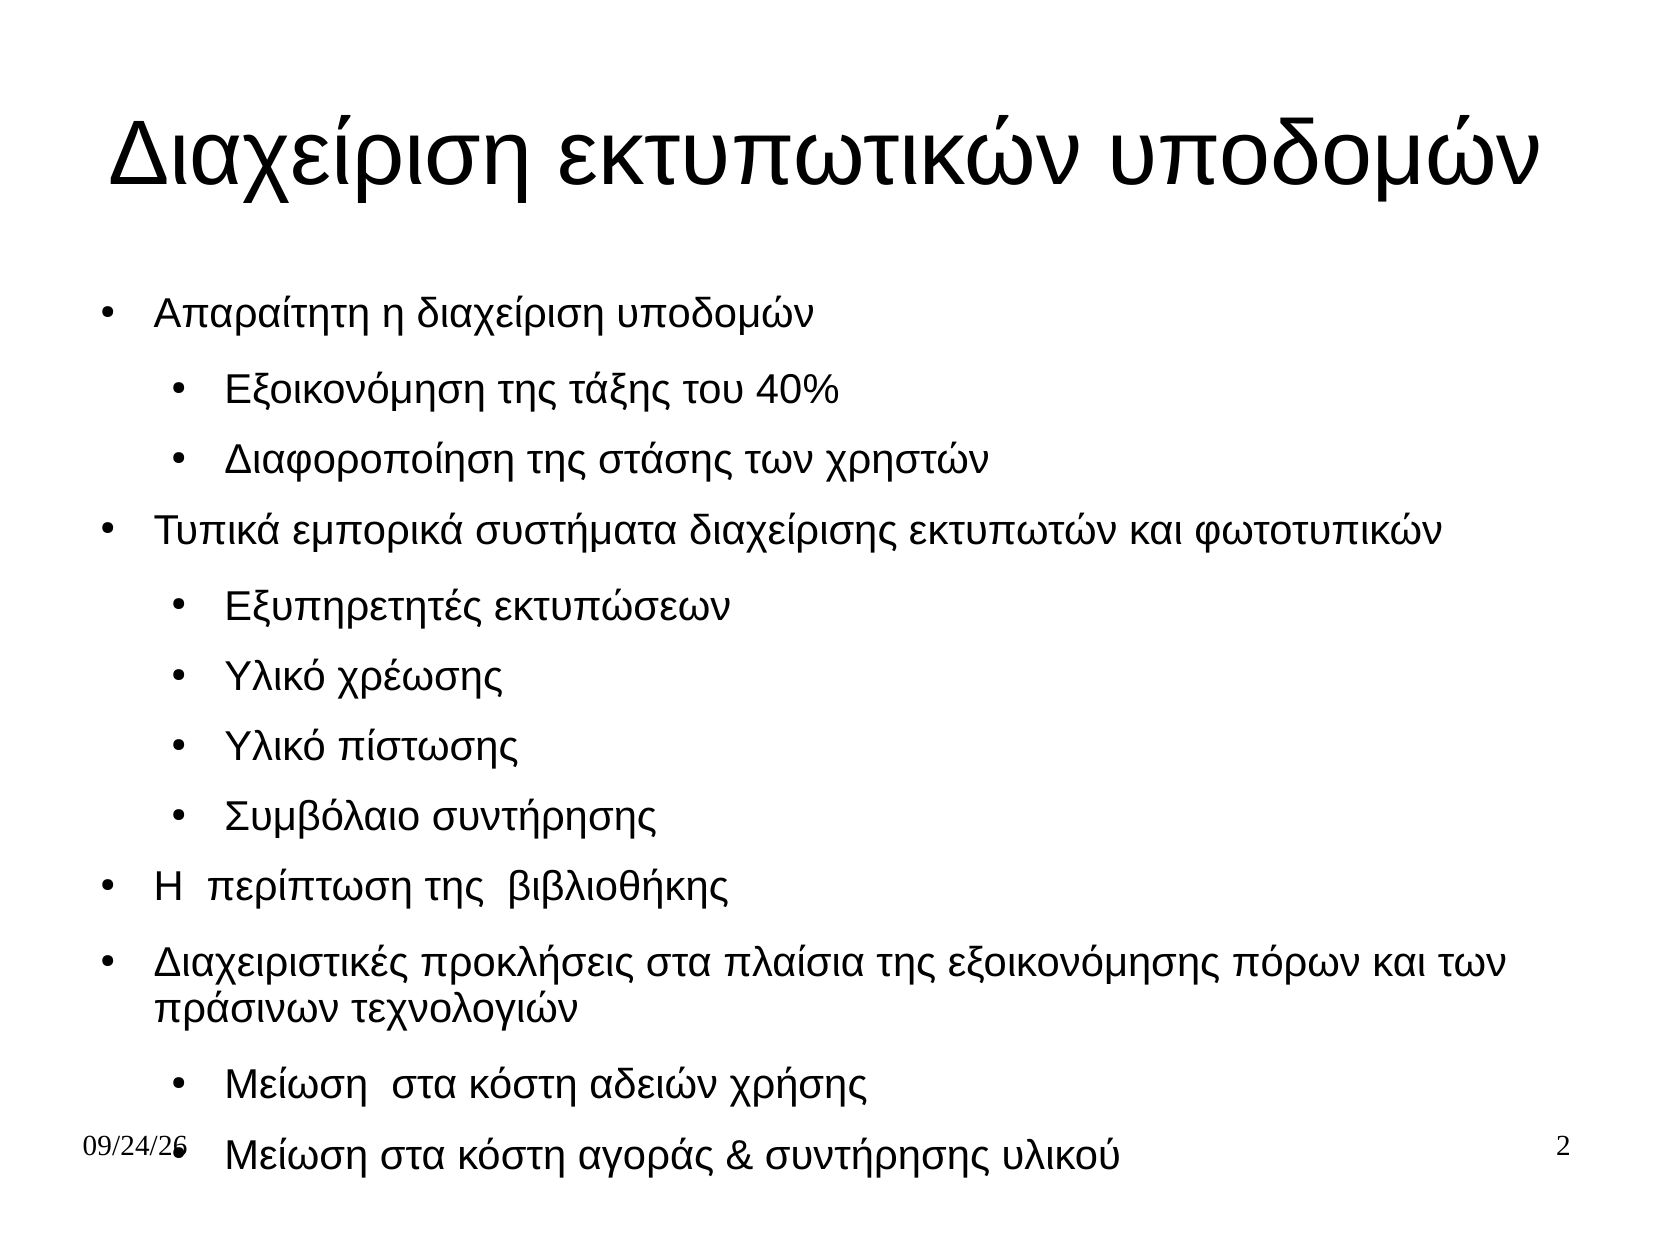

# Διαχείριση εκτυπωτικών υποδομών
Απαραίτητη η διαχείριση υποδομών
Εξοικονόμηση της τάξης του 40%
Διαφοροποίηση της στάσης των χρηστών
Τυπικά εμπορικά συστήματα διαχείρισης εκτυπωτών και φωτοτυπικών
Εξυπηρετητές εκτυπώσεων
Υλικό χρέωσης
Υλικό πίστωσης
Συμβόλαιο συντήρησης
Η περίπτωση της βιβλιοθήκης
Διαχειριστικές προκλήσεις στα πλαίσια της εξοικονόμησης πόρων και των πράσινων τεχνολογιών
Μείωση στα κόστη αδειών χρήσης
Μείωση στα κόστη αγοράς & συντήρησης υλικού
2